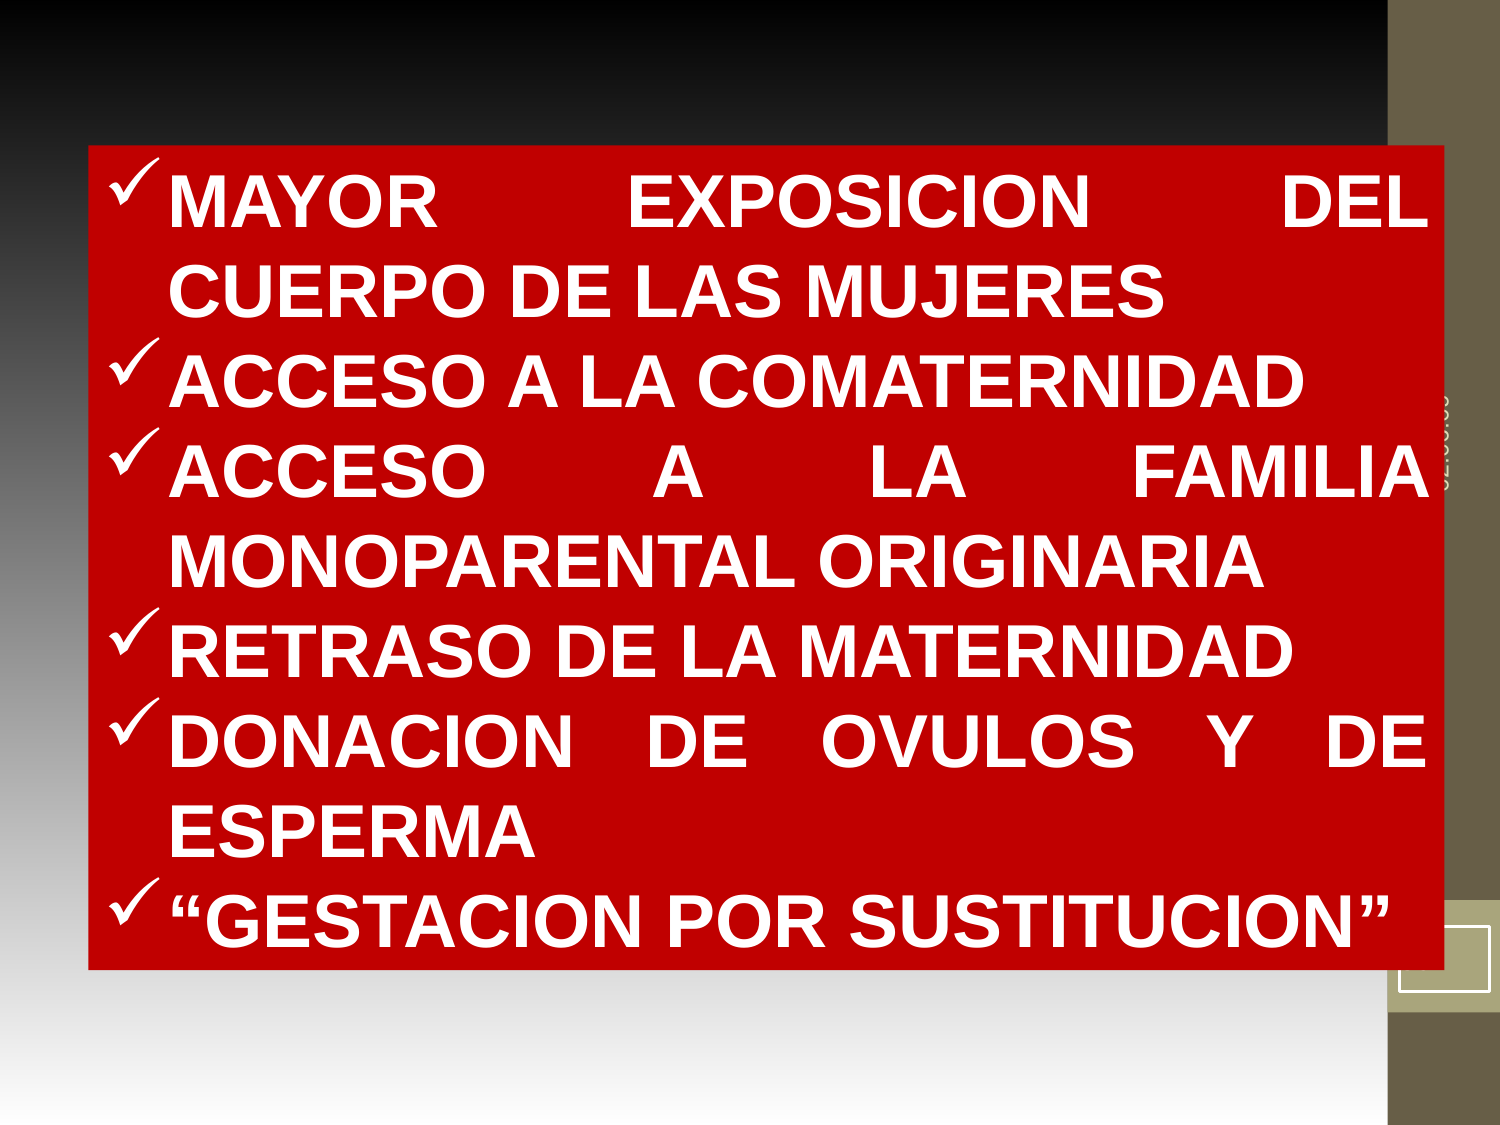

MAYOR EXPOSICION DEL CUERPO DE LAS MUJERES
ACCESO A LA COMATERNIDAD
ACCESO A LA FAMILIA MONOPARENTAL ORIGINARIA
RETRASO DE LA MATERNIDAD
DONACION DE OVULOS Y DE ESPERMA
“GESTACION POR SUSTITUCION”
02:48:04
TRANSVERSALIZADO POR LA OBLIGADA PERSPECTIVA DE GENERO (Ciencia/ Justicia)